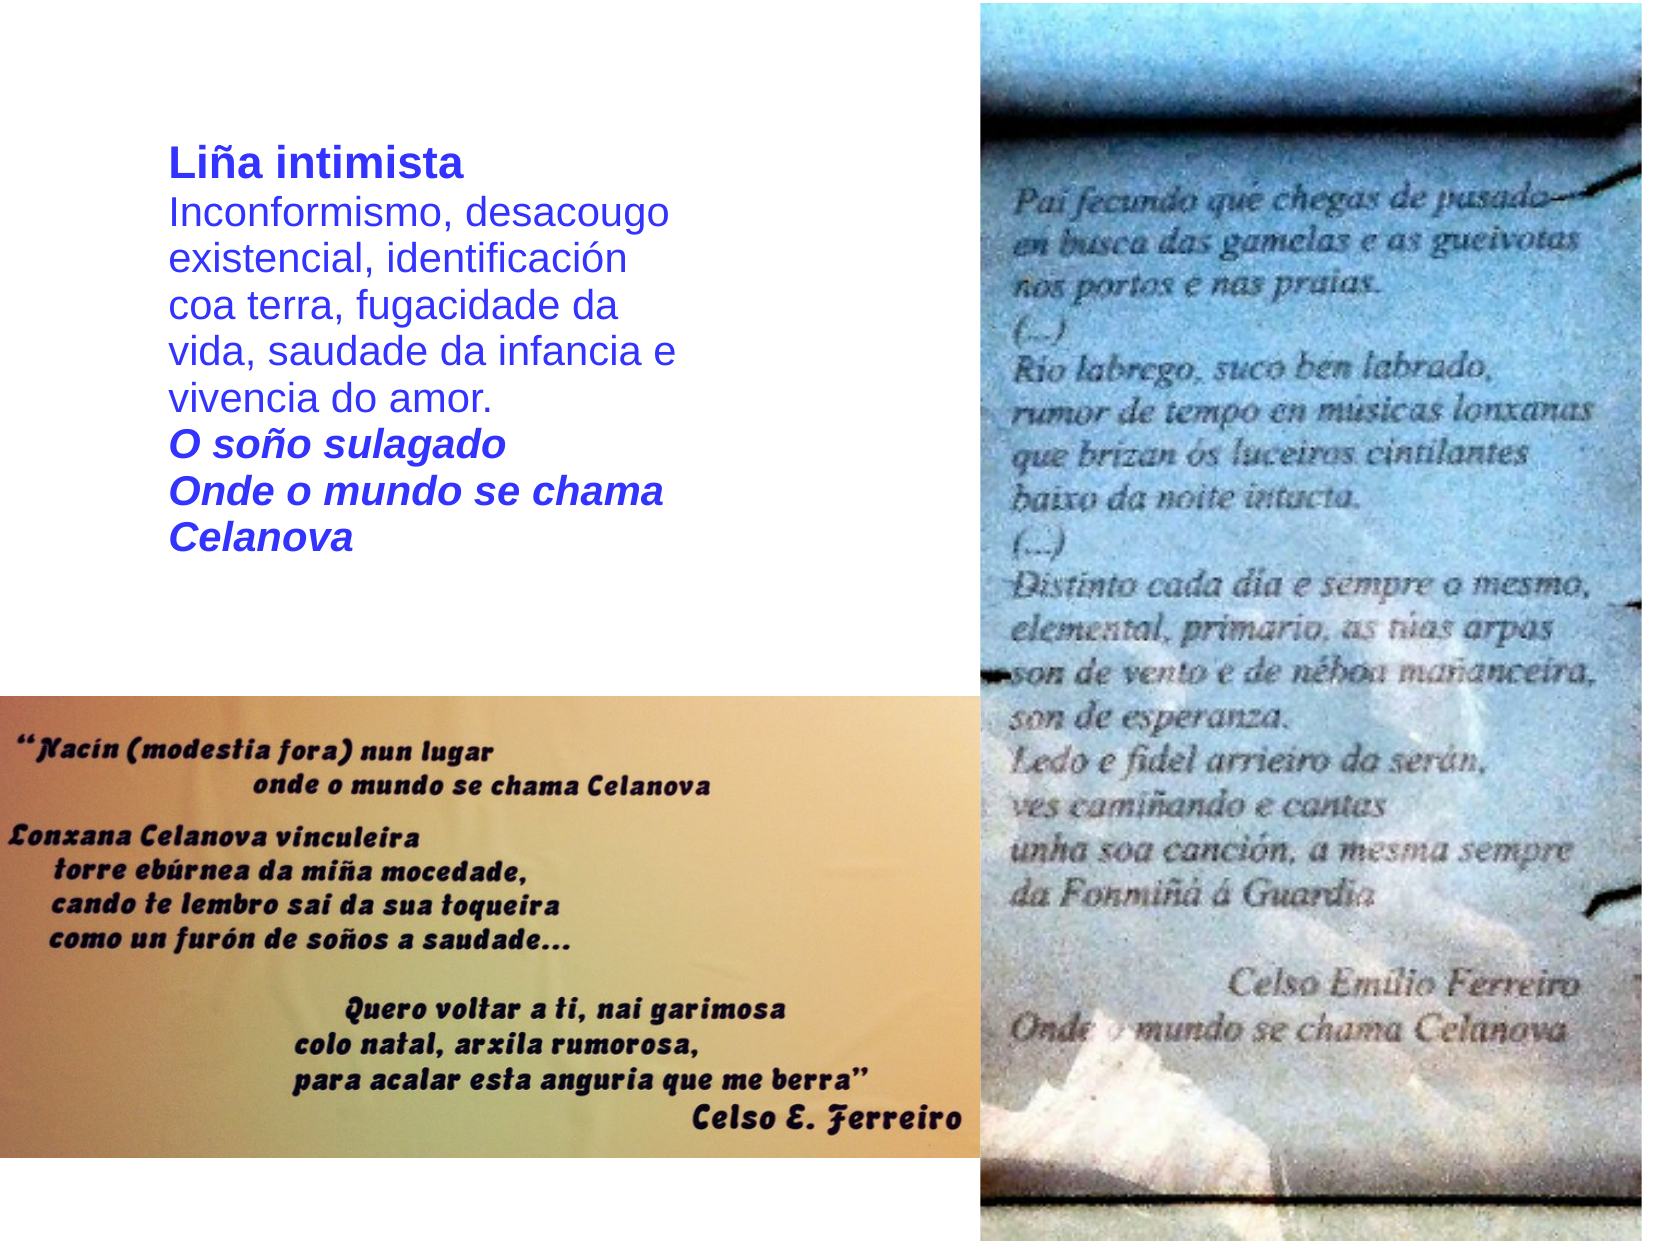

Liña intimista
Inconformismo, desacougo existencial, identificación coa terra, fugacidade da vida, saudade da infancia e vivencia do amor.
O soño sulagado
Onde o mundo se chama Celanova